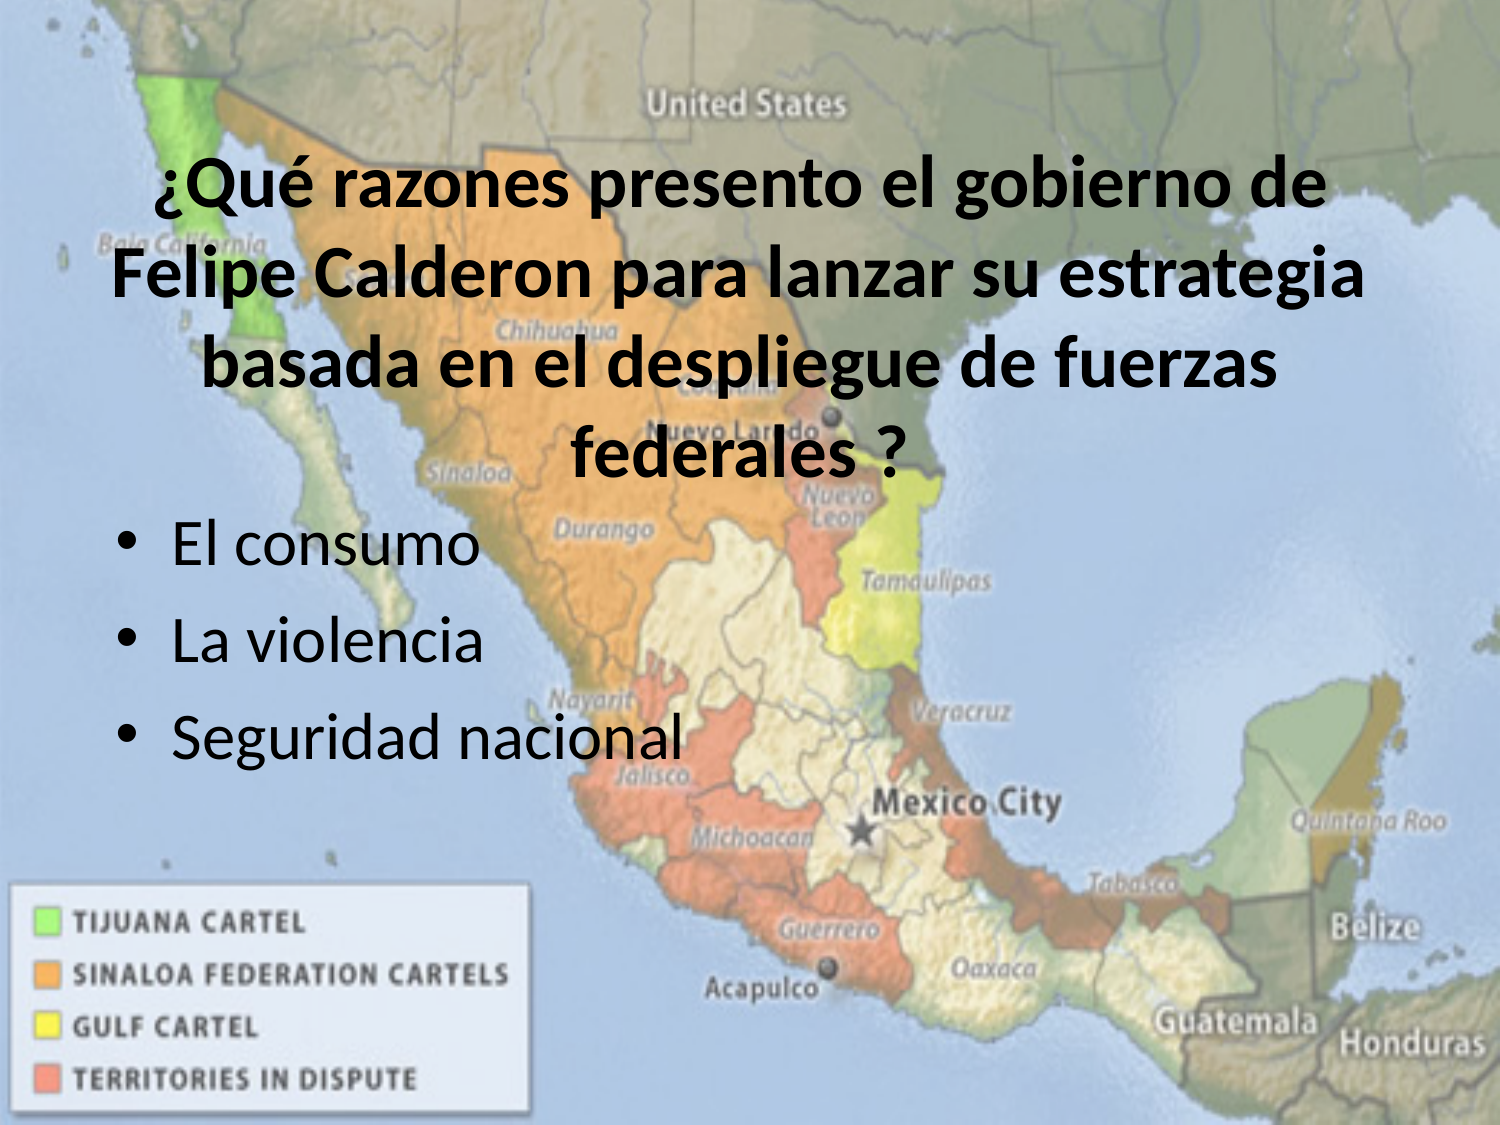

# ¿Qué razones presento el gobierno de Felipe Calderon para lanzar su estrategia basada en el despliegue de fuerzas federales ?
El consumo
La violencia
Seguridad nacional